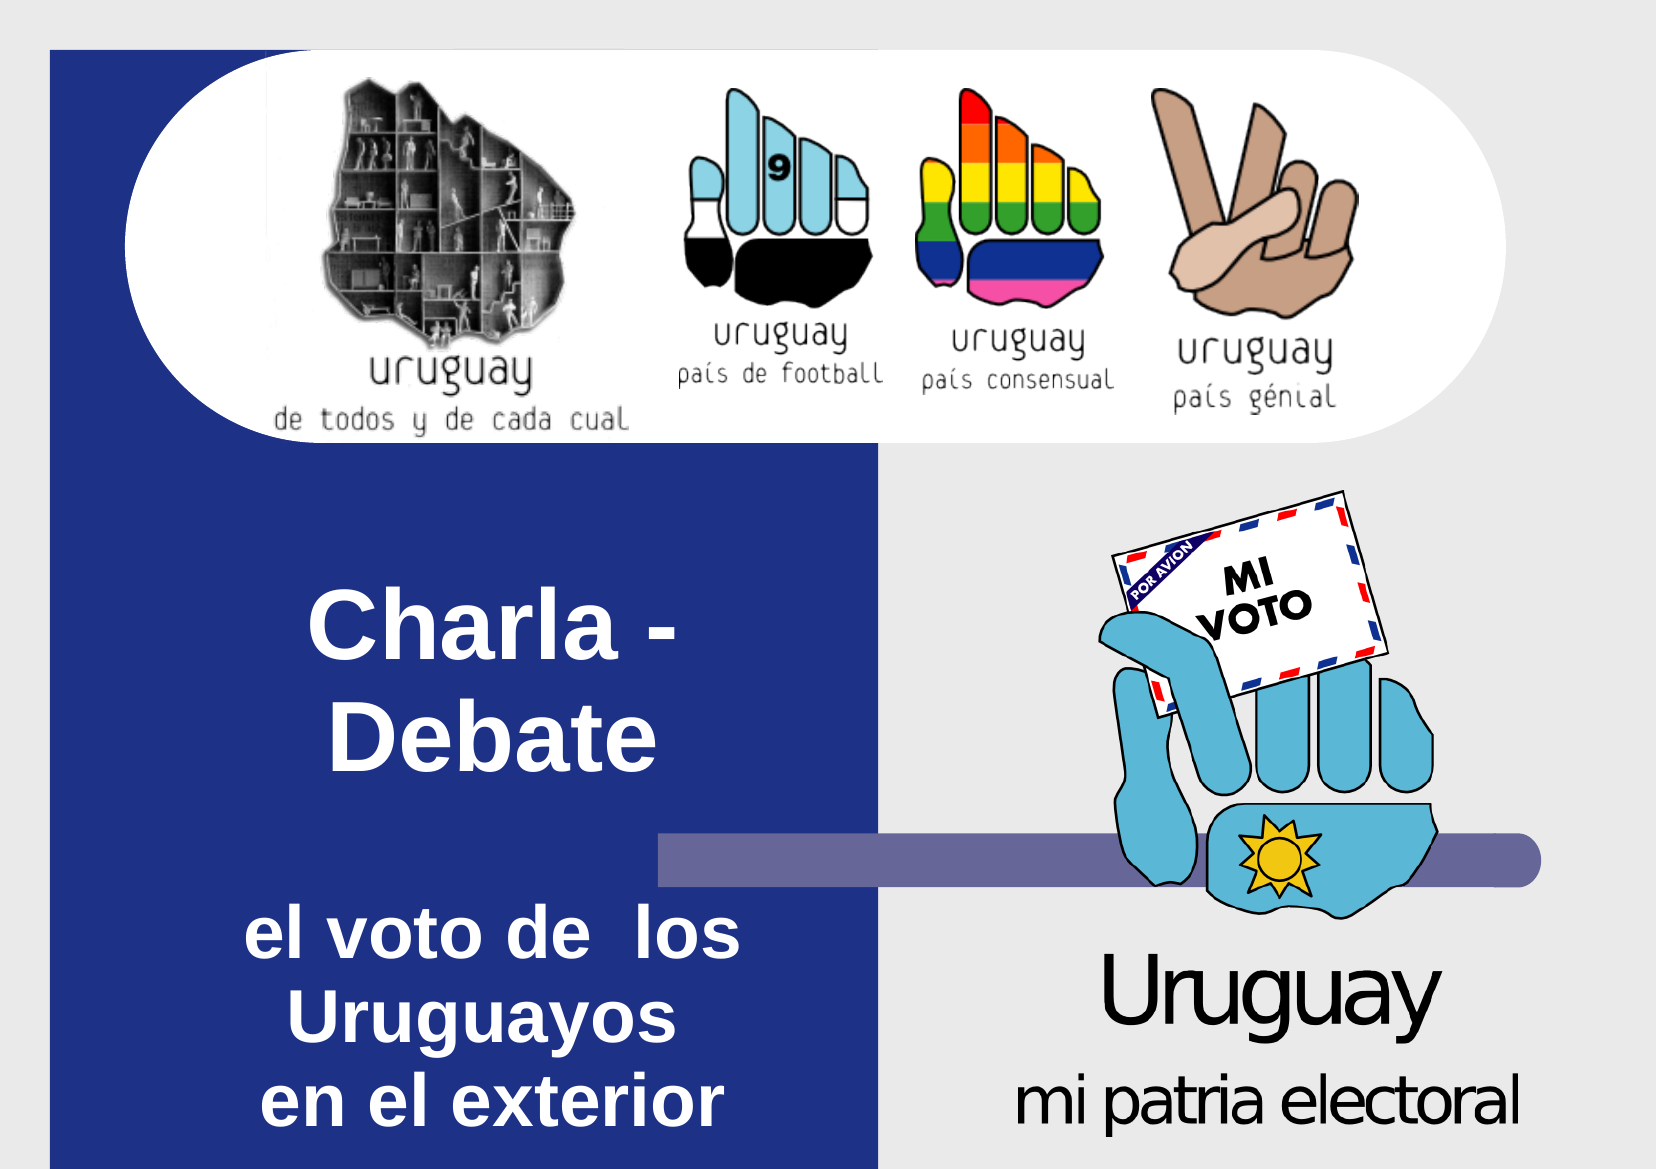

# Charla - Debate
el voto de los Uruguayos
en el exterior